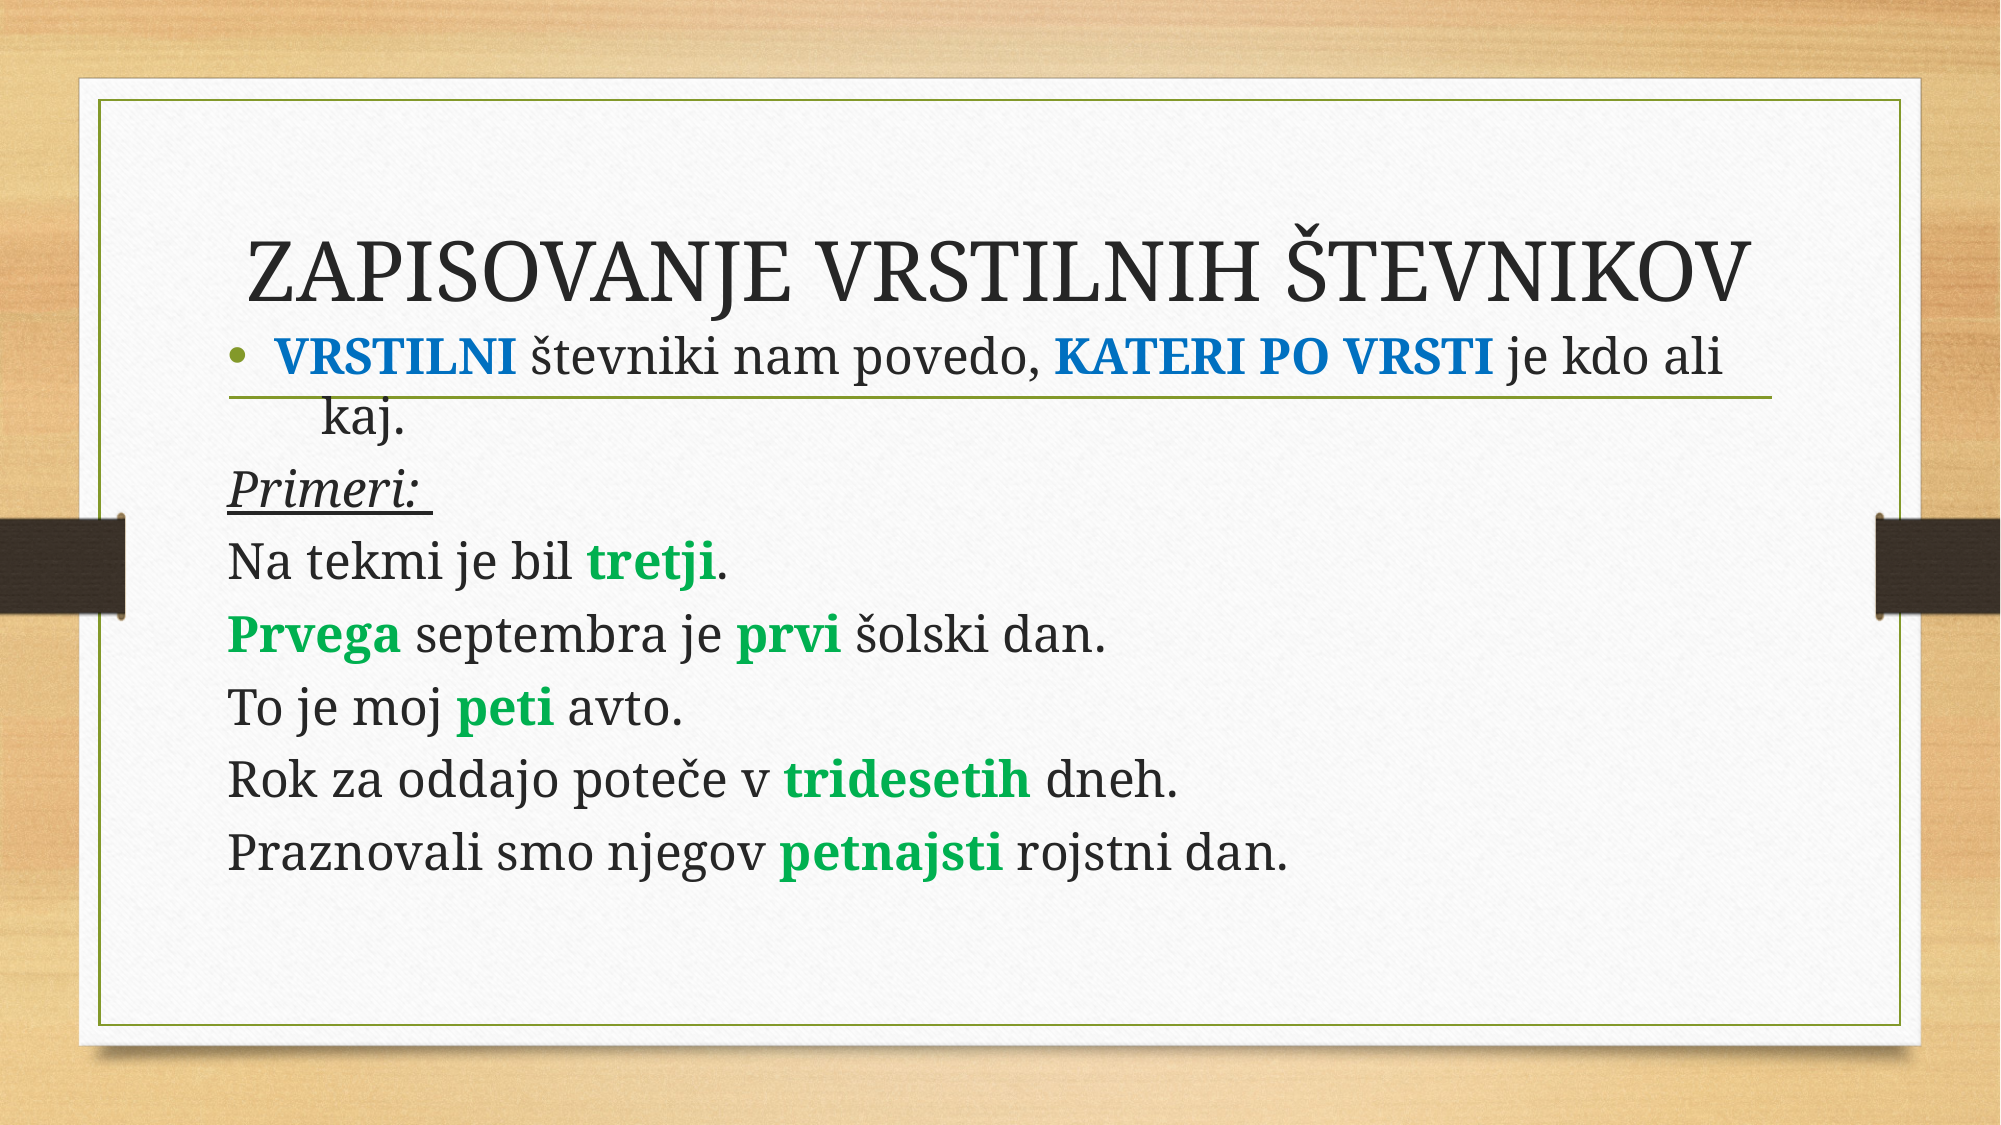

# ZAPISOVANJE VRSTILNIH ŠTEVNIKOV
VRSTILNI števniki nam povedo, KATERI PO VRSTI je kdo ali kaj.
Primeri:
Na tekmi je bil tretji.
Prvega septembra je prvi šolski dan.
To je moj peti avto.
Rok za oddajo poteče v tridesetih dneh.
Praznovali smo njegov petnajsti rojstni dan.